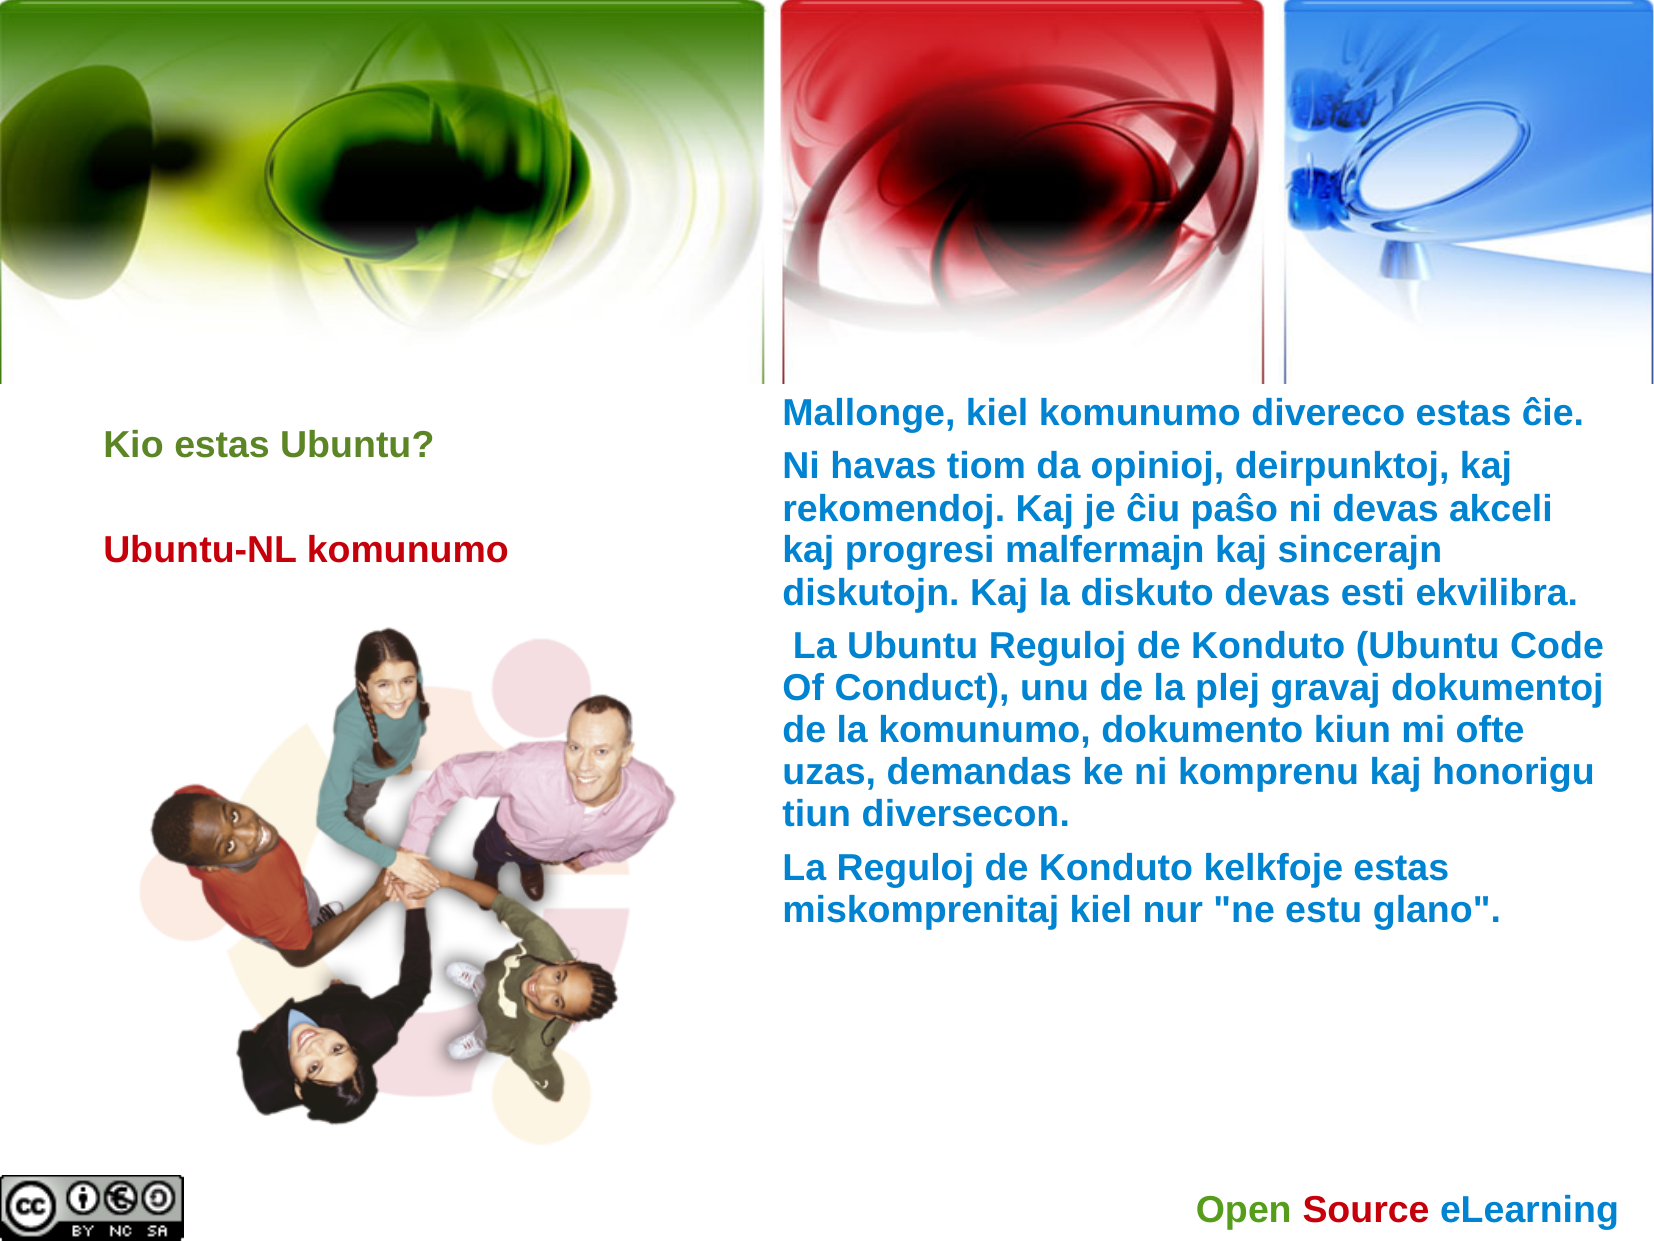

Mallonge, kiel komunumo divereco estas ĉie.
Ni havas tiom da opinioj, deirpunktoj, kaj rekomendoj. Kaj je ĉiu paŝo ni devas akceli kaj progresi malfermajn kaj sincerajn diskutojn. Kaj la diskuto devas esti ekvilibra.
 La Ubuntu Reguloj de Konduto (Ubuntu Code Of Conduct), unu de la plej gravaj dokumentoj de la komunumo, dokumento kiun mi ofte uzas, demandas ke ni komprenu kaj honorigu tiun diversecon.
La Reguloj de Konduto kelkfoje estas miskomprenitaj kiel nur "ne estu glano".
Kio estas Ubuntu?
Ubuntu-NL komunumo
Open Source eLearning